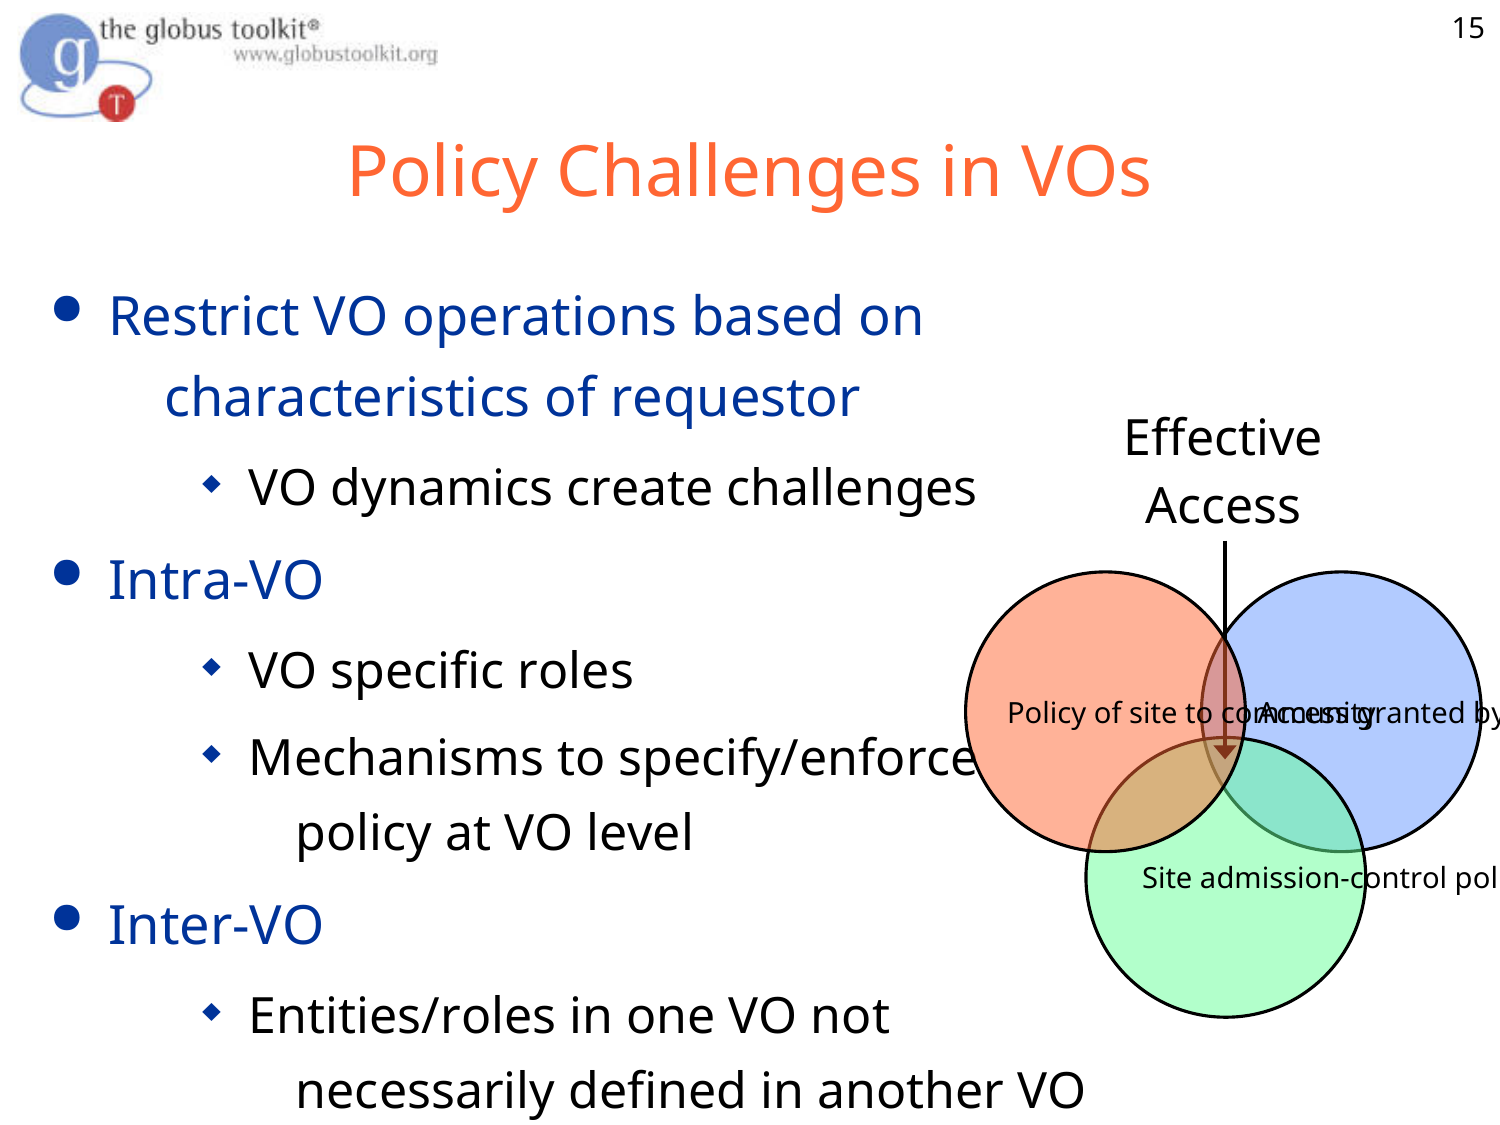

15
# Policy Challenges in VOs
Restrict VO operations based on characteristics of requestor
VO dynamics create challenges
Intra-VO
VO specific roles
Mechanisms to specify/enforce
policy at VO level
Inter-VO
Entities/roles in one VO not
necessarily defined in another VO
Effective
Access
Policy of site to community
Access granted by community to user
Site admission-control policies